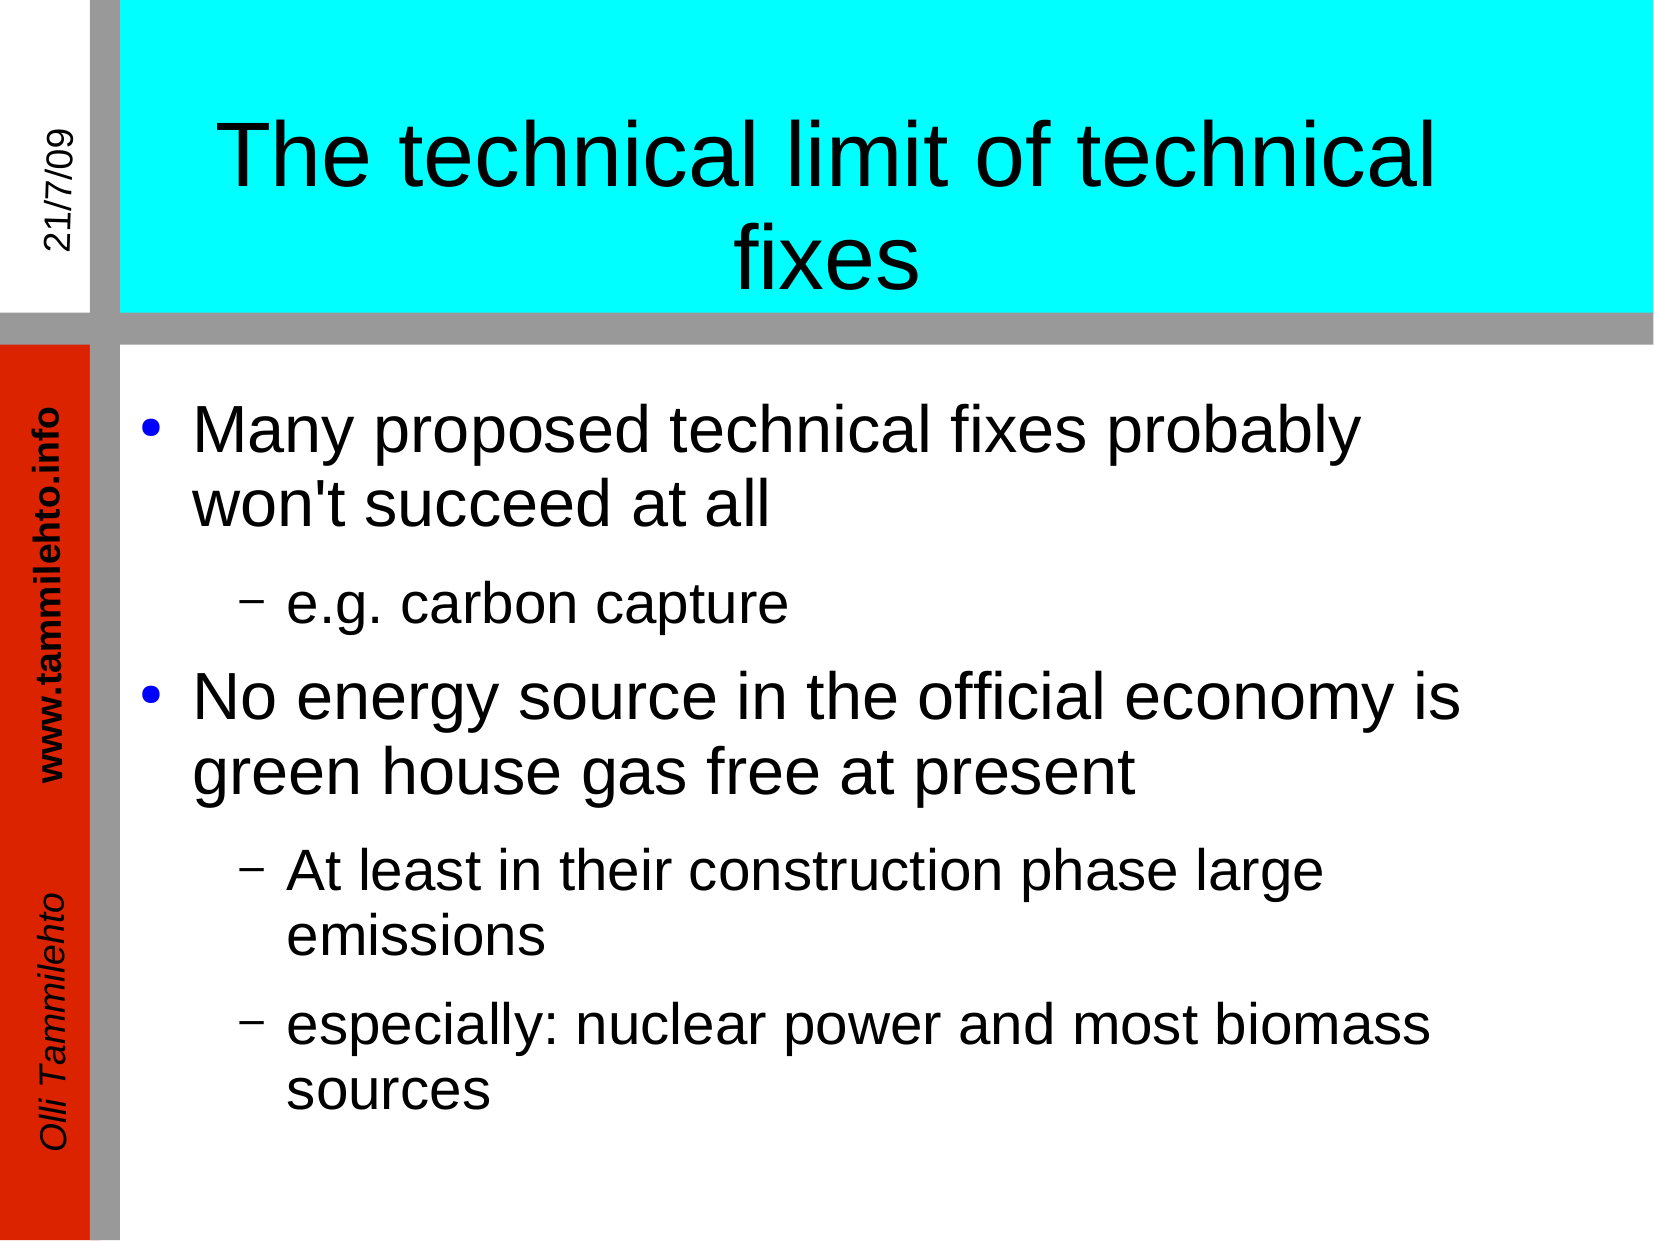

# The technical limit of technical fixes
Many proposed technical fixes probably won't succeed at all
e.g. carbon capture
No energy source in the official economy is green house gas free at present
At least in their construction phase large emissions
especially: nuclear power and most biomass sources